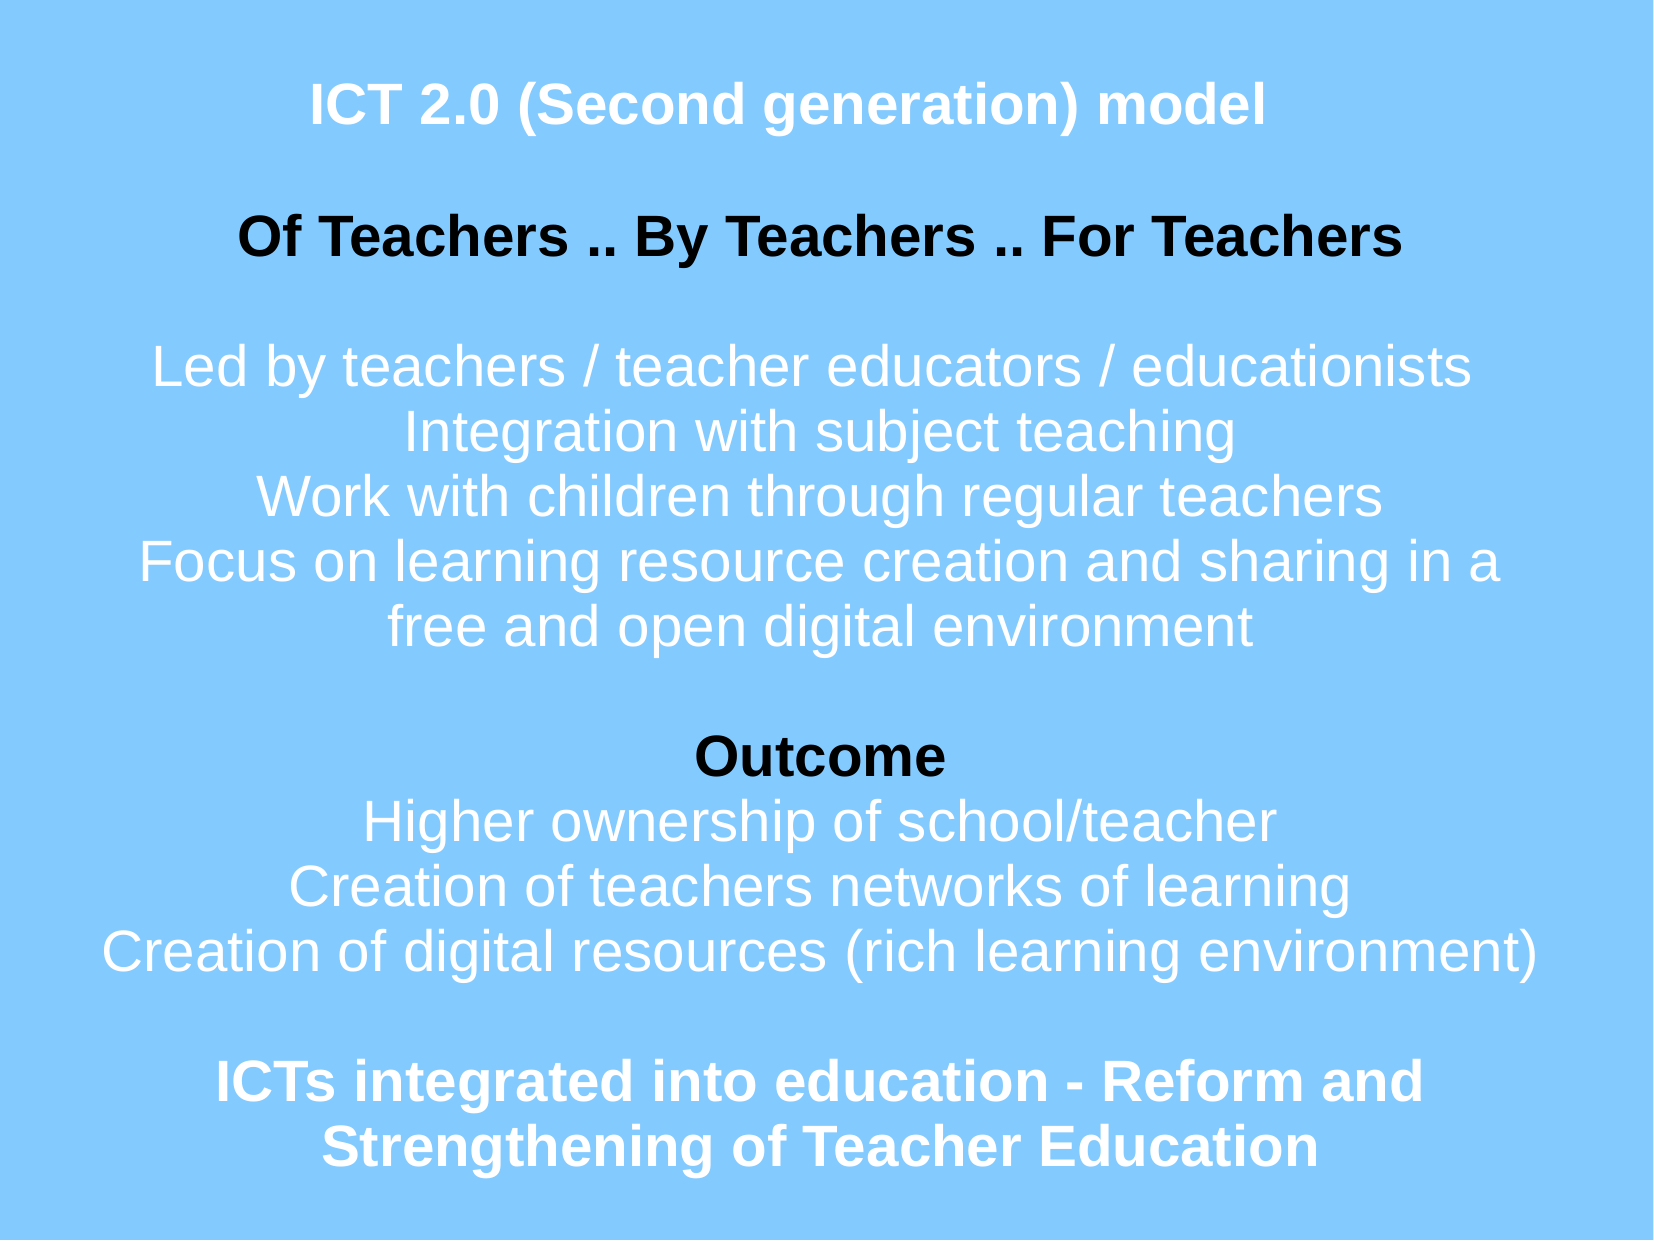

# ICT 2.0 (Second generation) model
Of Teachers .. By Teachers .. For Teachers
Led by teachers / teacher educators / educationists
Integration with subject teaching
Work with children through regular teachers
Focus on learning resource creation and sharing in a free and open digital environment
Outcome
Higher ownership of school/teacher
Creation of teachers networks of learning
Creation of digital resources (rich learning environment)
ICTs integrated into education - Reform and Strengthening of Teacher Education